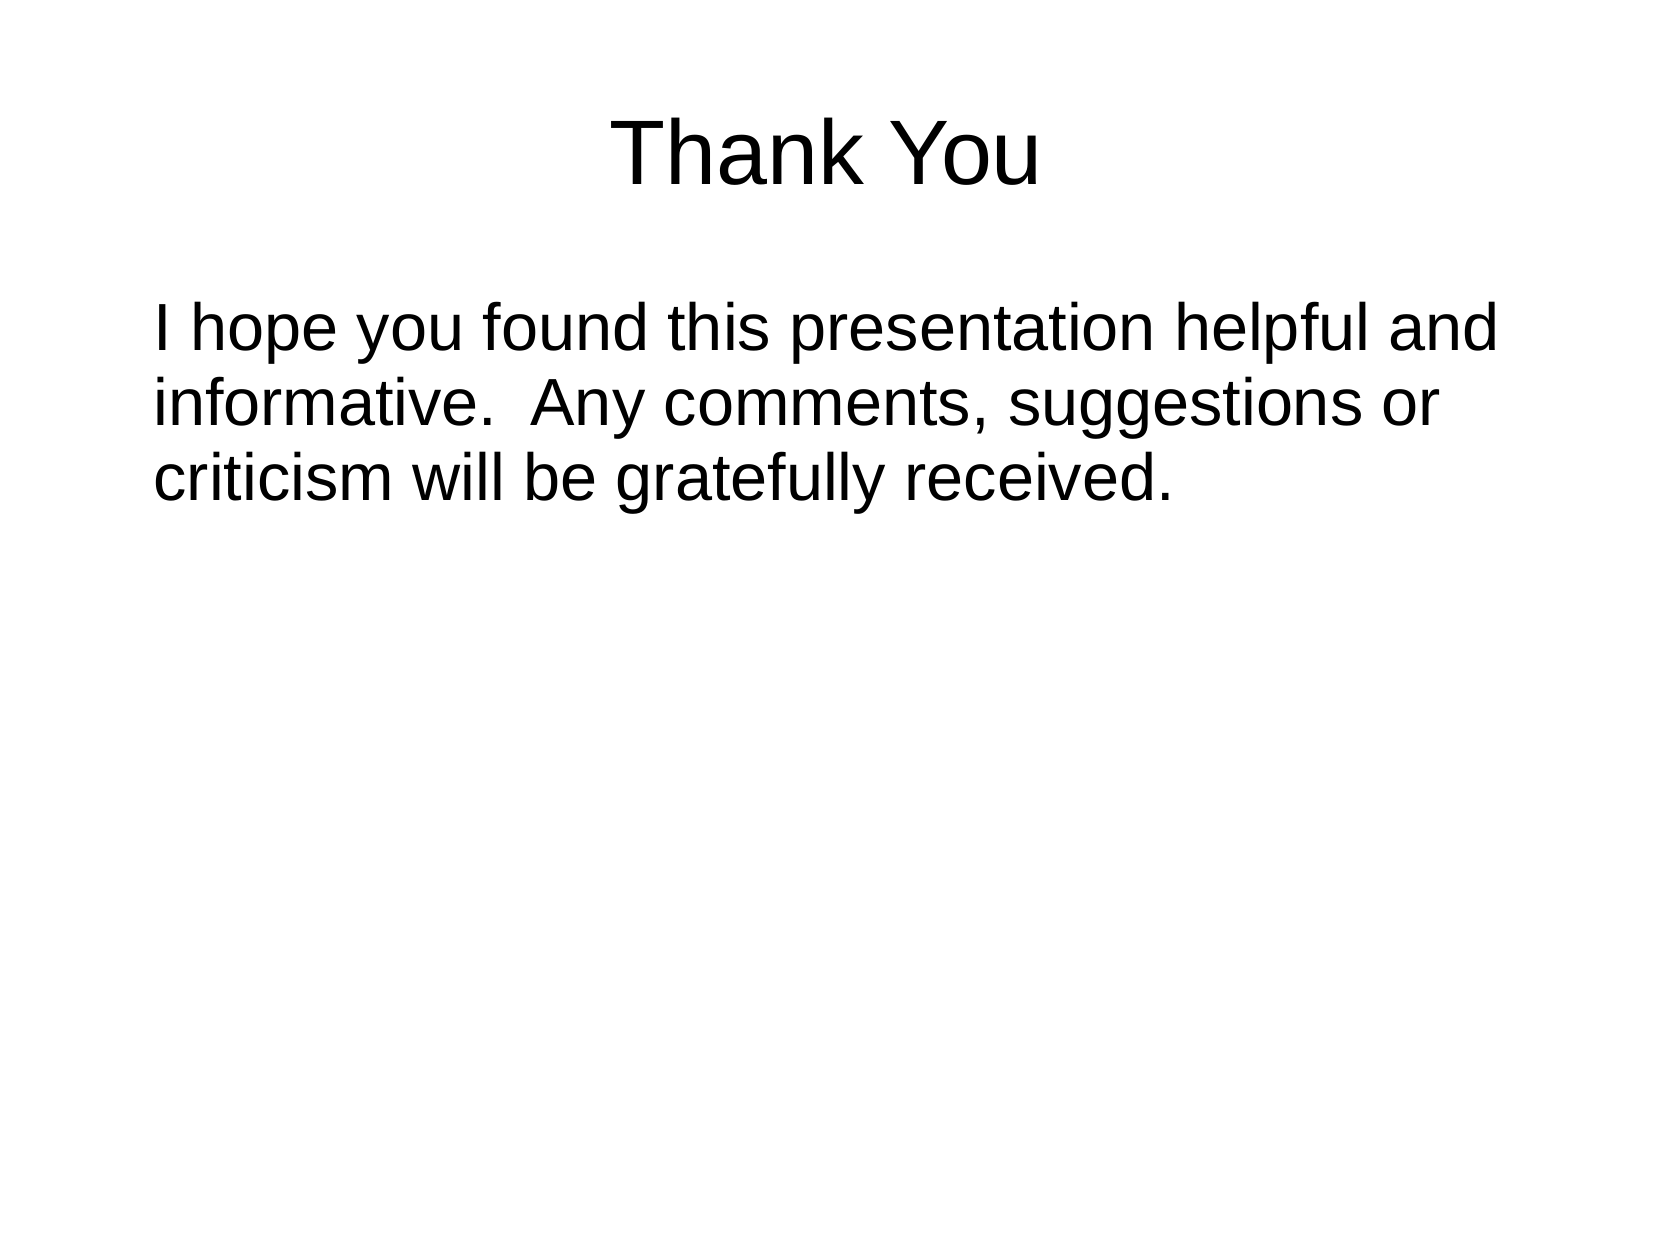

# Thank You
I hope you found this presentation helpful and informative. Any comments, suggestions or criticism will be gratefully received.